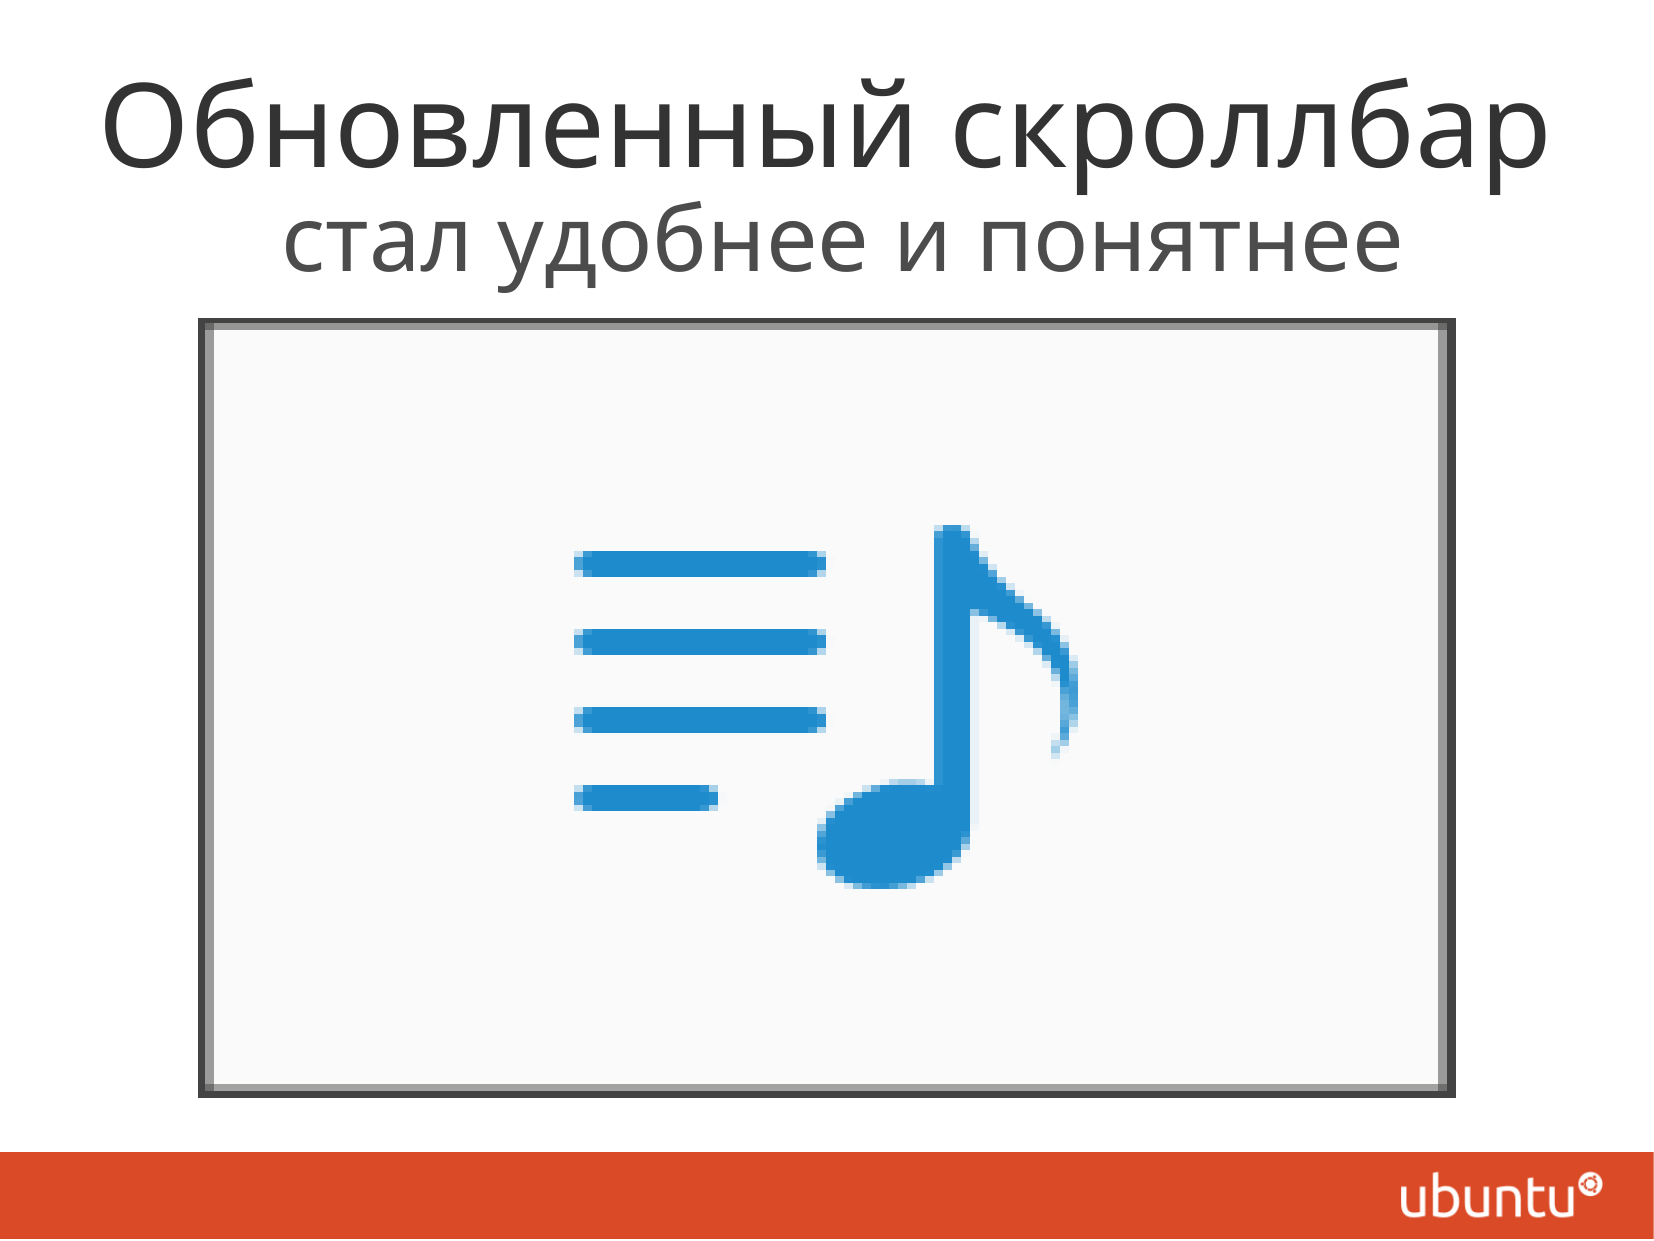

# Обновленный скроллбар стал удобнее и понятнее